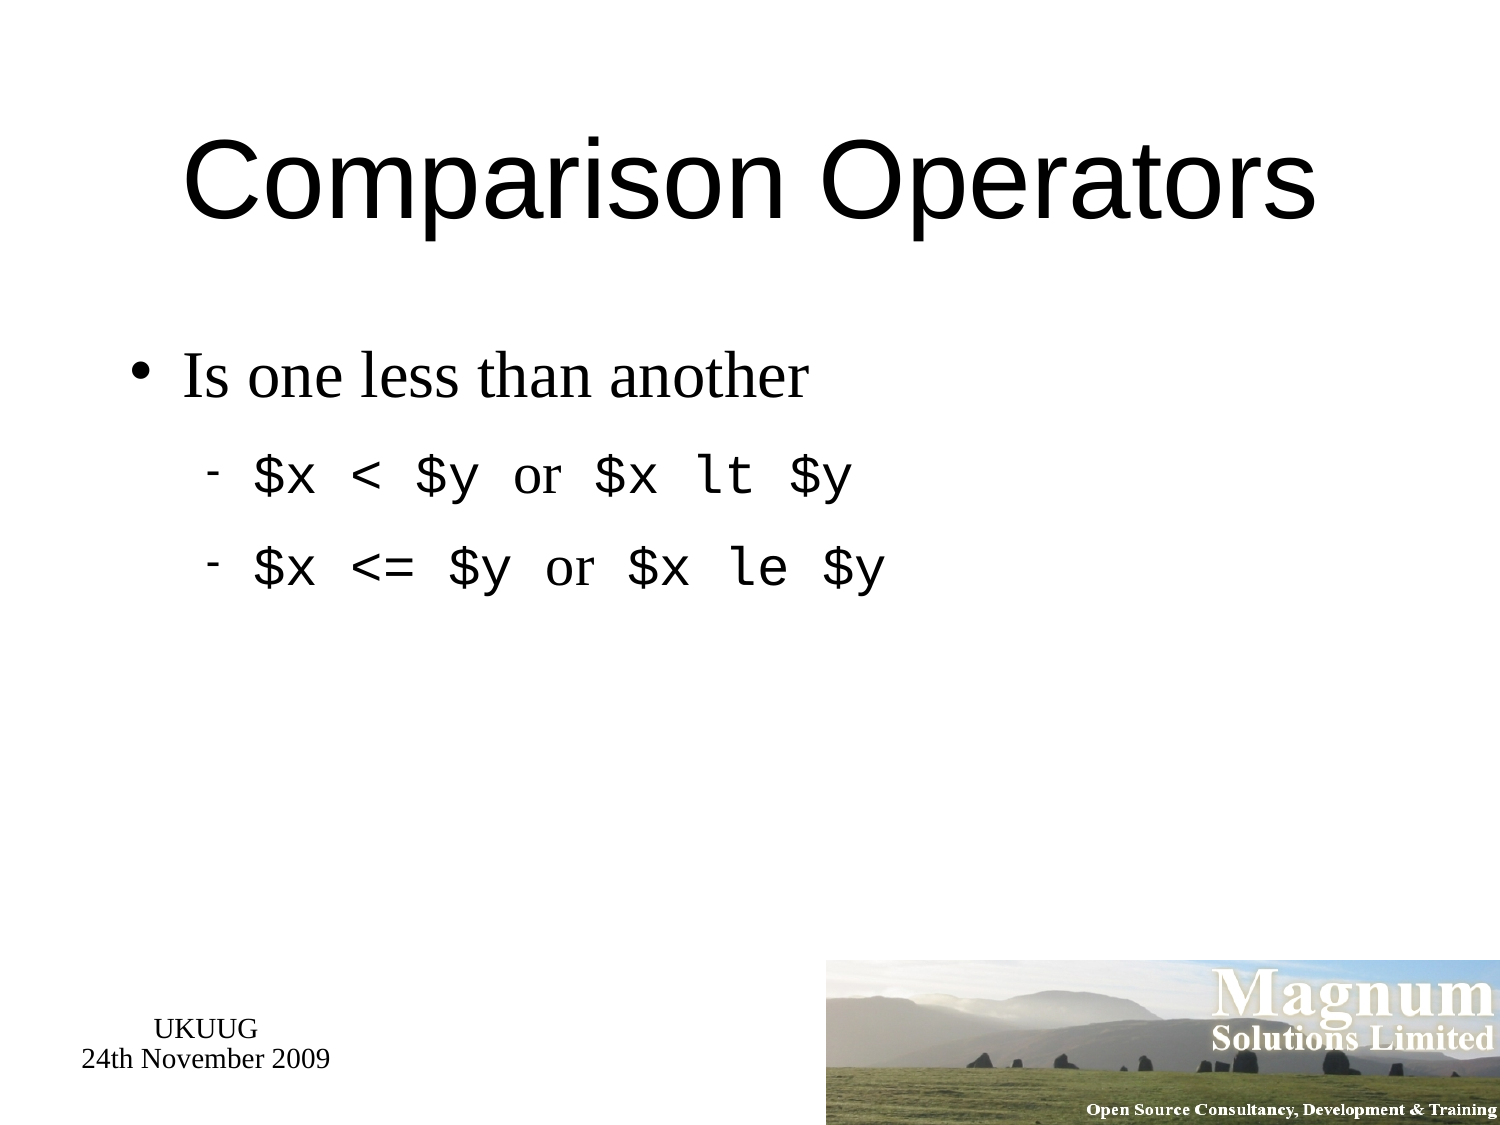

# Comparison Operators
Is one less than another
$x < $y or $x lt $y
$x <= $y or $x le $y
84